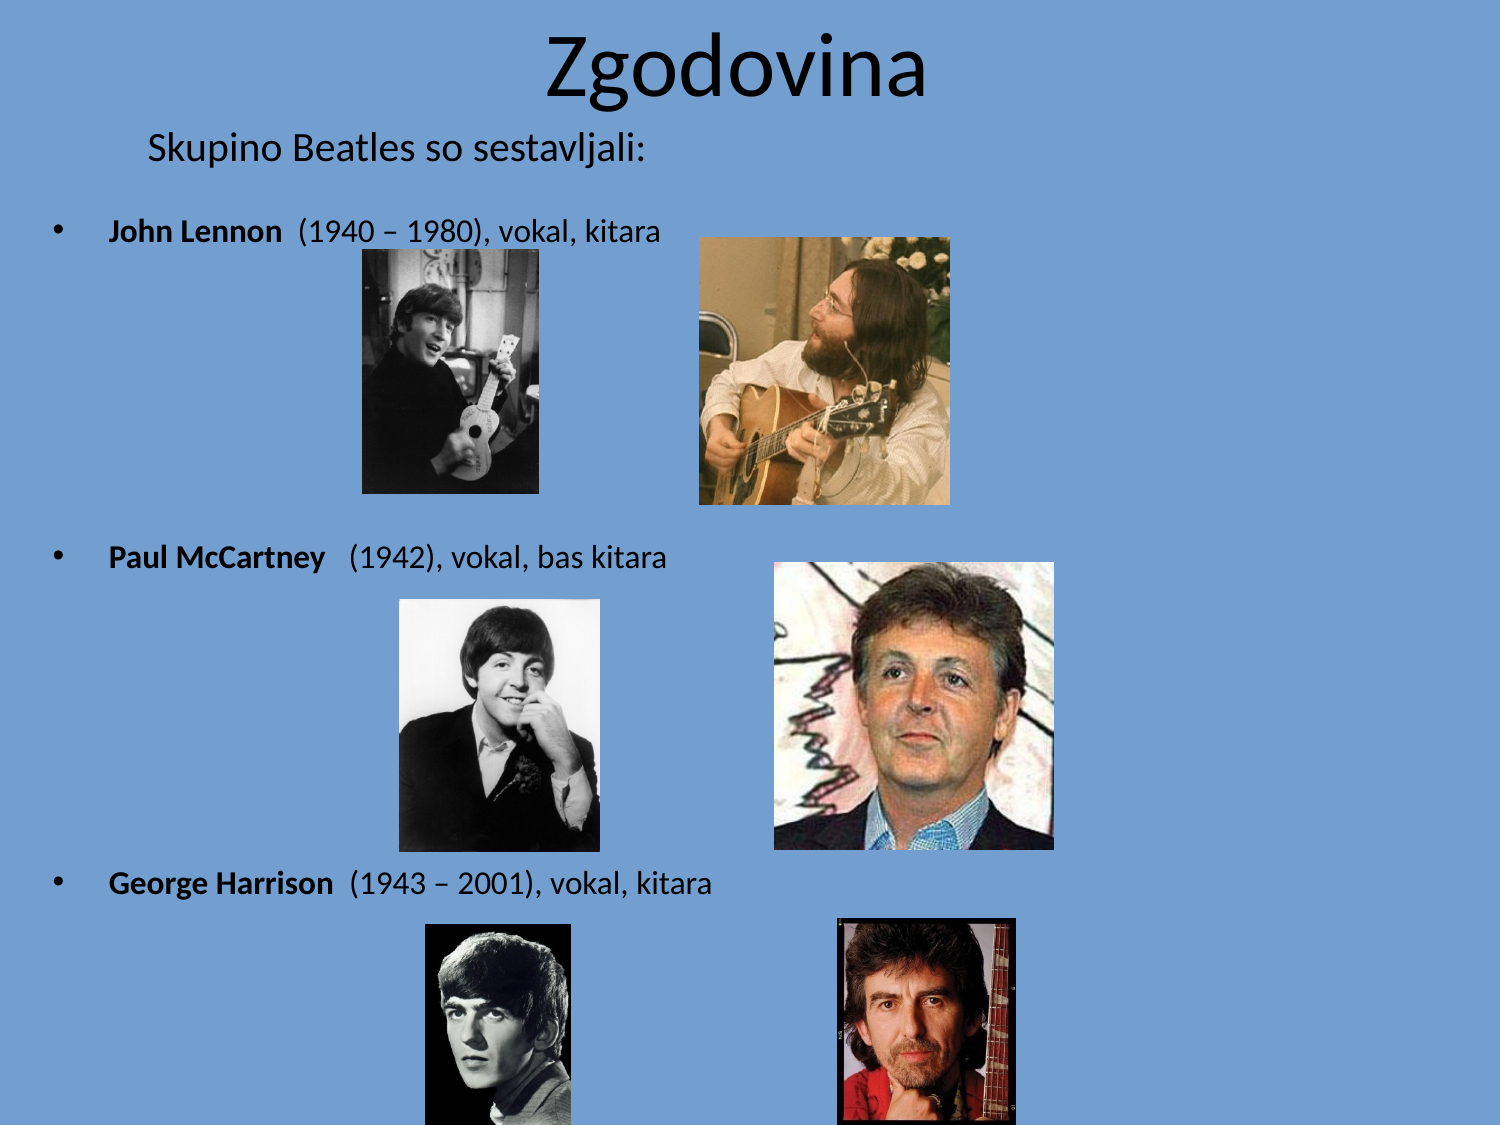

# Zgodovina
 Skupino Beatles so sestavljali:
John Lennon (1940 – 1980), vokal, kitara
Paul McCartney (1942), vokal, bas kitara
George Harrison (1943 – 2001), vokal, kitara